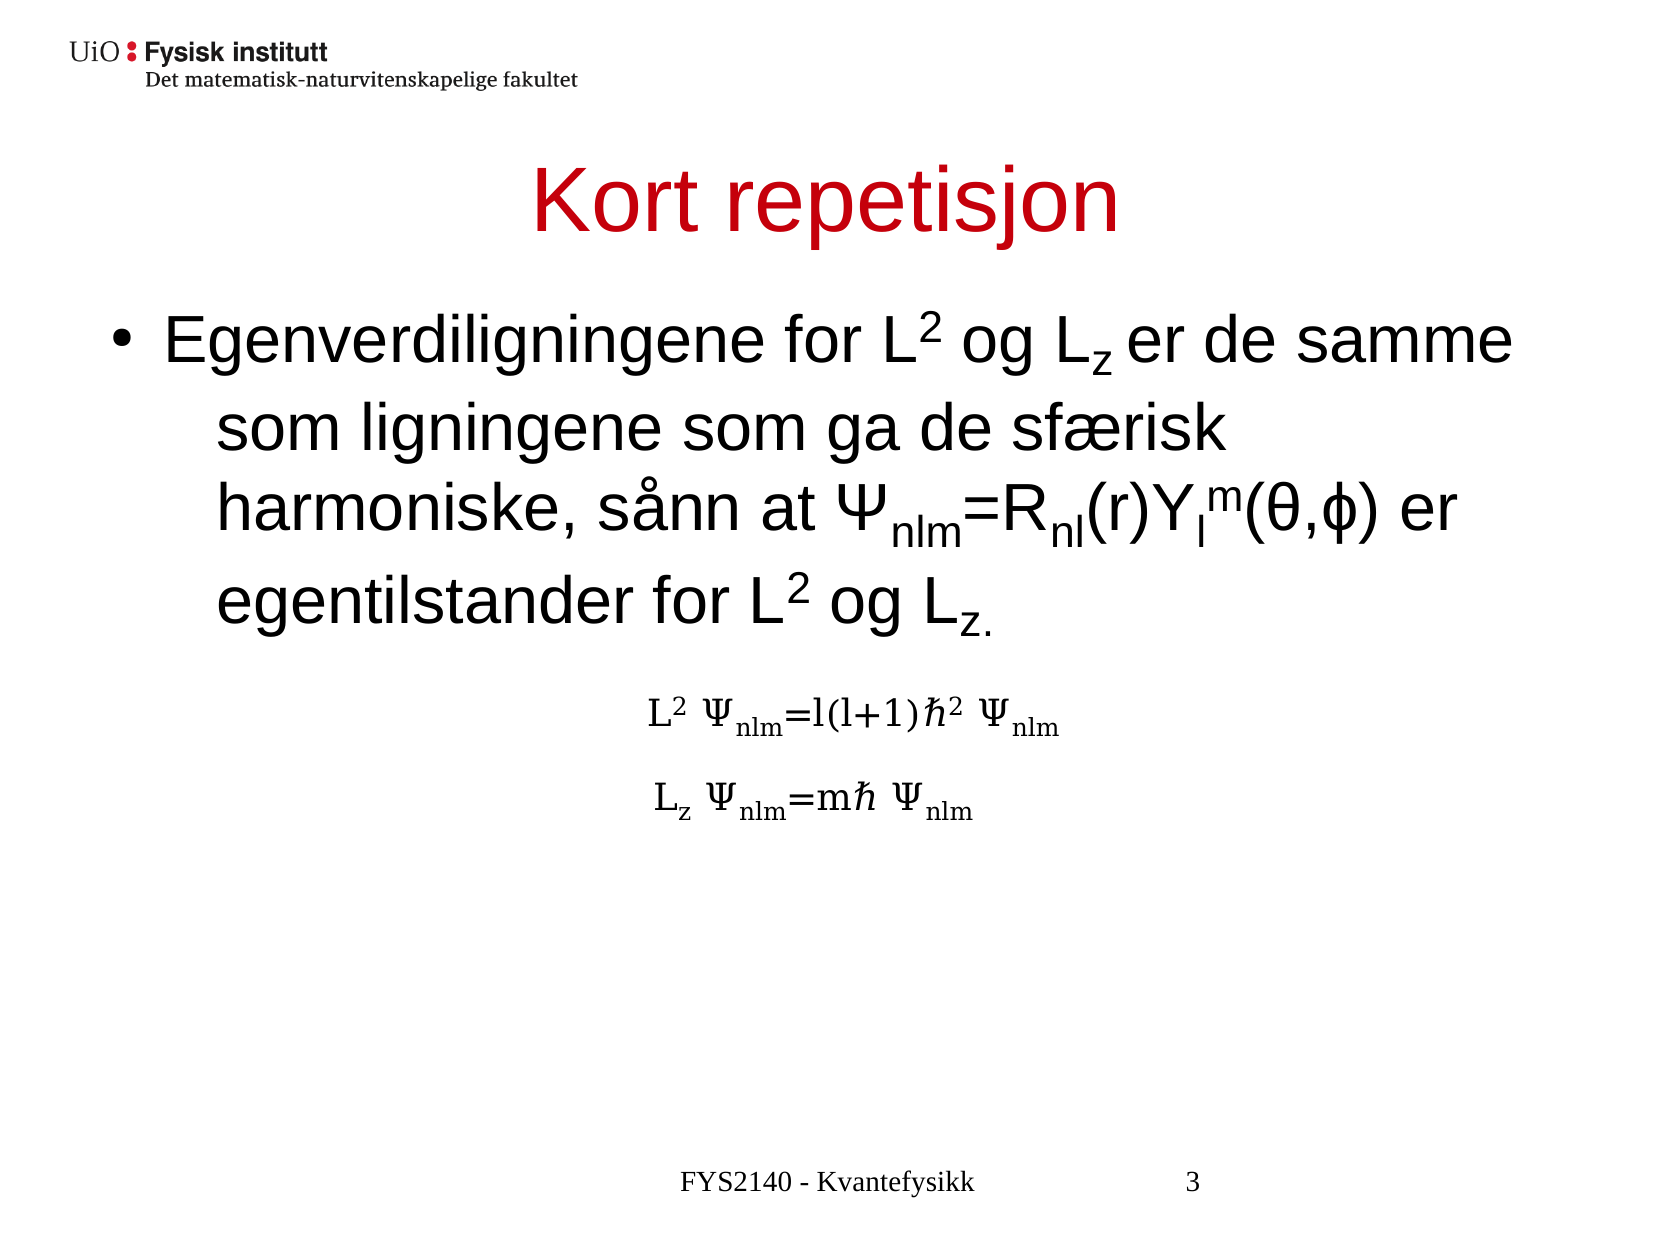

# Kort repetisjon
Egenverdiligningene for L2 og Lz er de samme som ligningene som ga de sfærisk harmoniske, sånn at Ψnlm=Rnl(r)Ylm(θ,ϕ) er egentilstander for L2 og Lz.
L2 Ψnlm=l(l+1)ℏ2 Ψnlm
Lz Ψnlm=mℏ Ψnlm
FYS2140 - Kvantefysikk